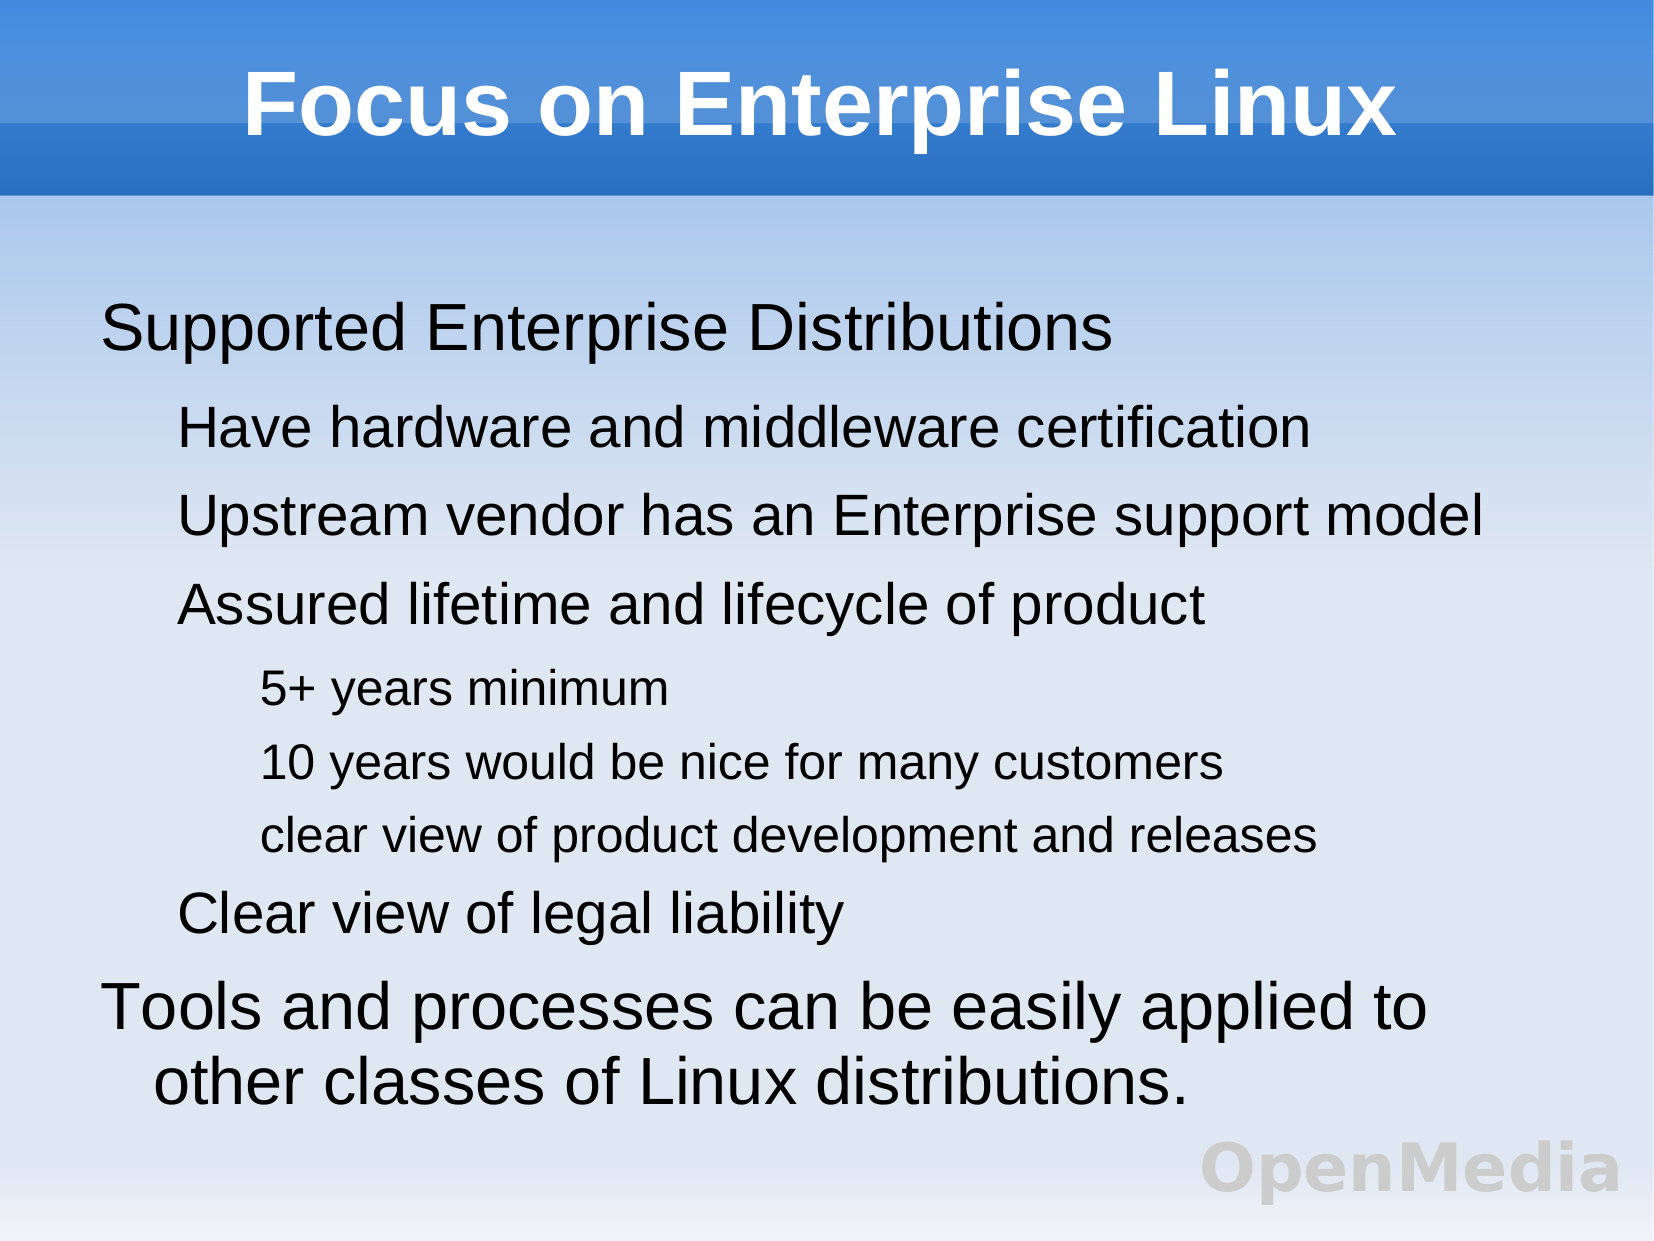

# Focus on Enterprise Linux
Supported Enterprise Distributions
Have hardware and middleware certification
Upstream vendor has an Enterprise support model
Assured lifetime and lifecycle of product
5+ years minimum
10 years would be nice for many customers
clear view of product development and releases
Clear view of legal liability
Tools and processes can be easily applied to other classes of Linux distributions.
8